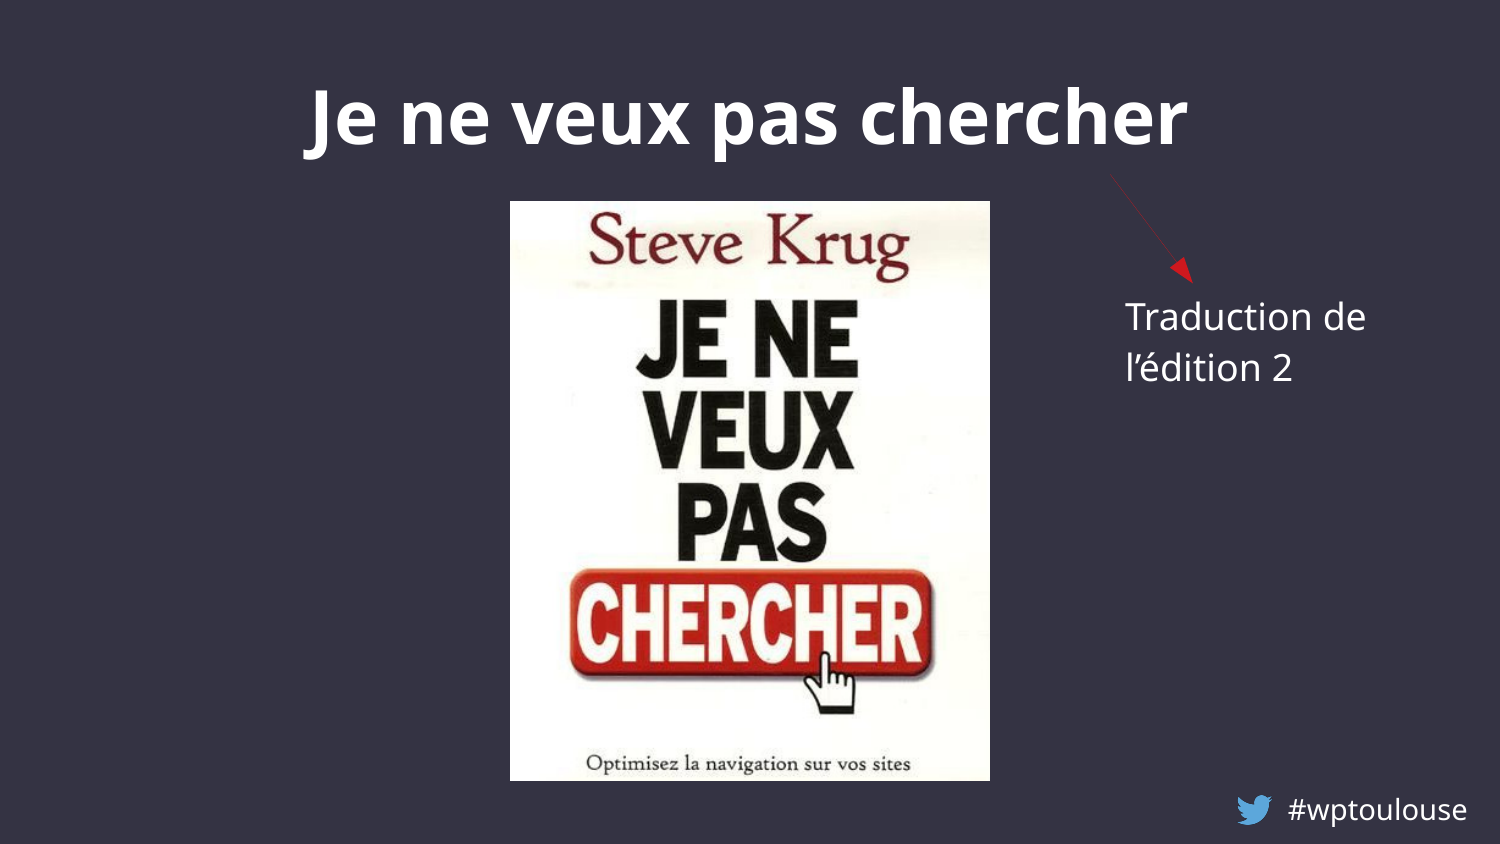

# Je ne veux pas chercher
Traduction de l’édition 2
#wptoulouse